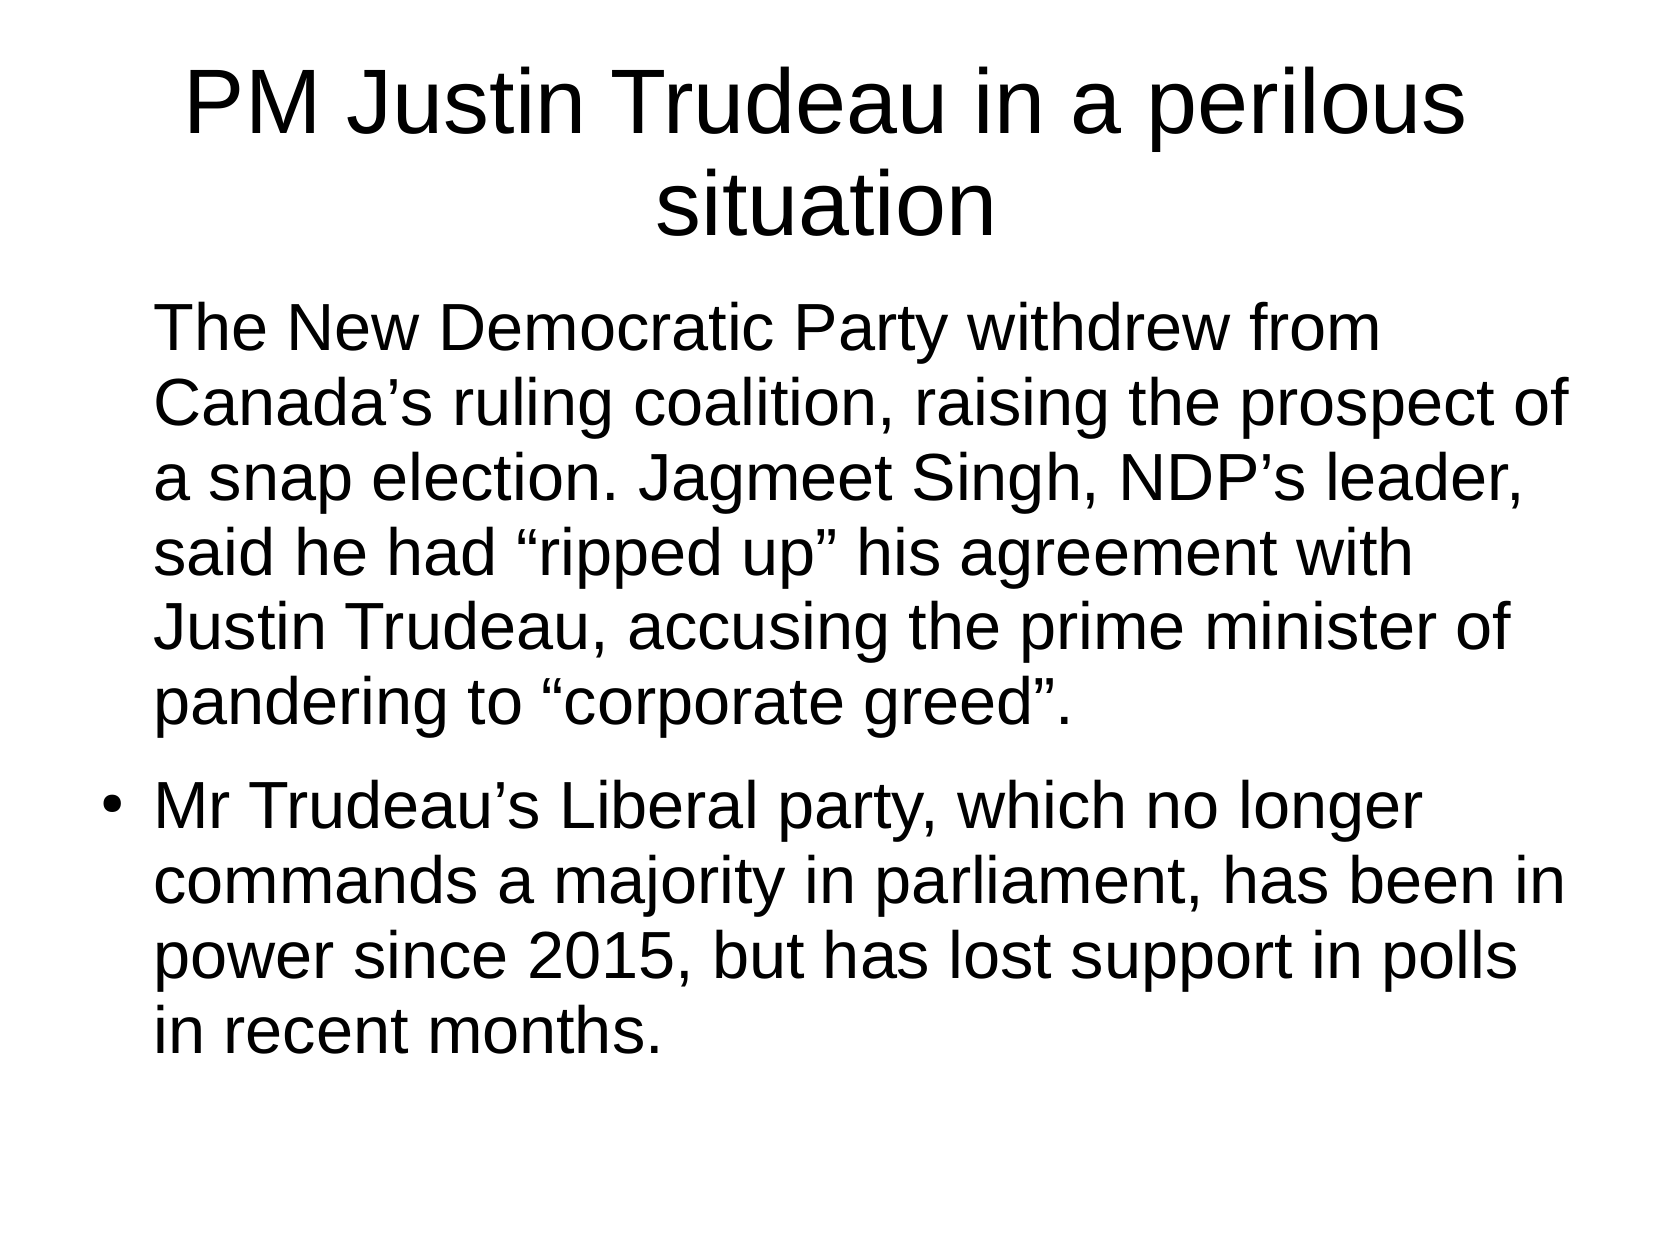

# PM Justin Trudeau in a perilous situation
The New Democratic Party withdrew from Canada’s ruling coalition, raising the prospect of a snap election. Jagmeet Singh, NDP’s leader, said he had “ripped up” his agreement with Justin Trudeau, accusing the prime minister of pandering to “corporate greed”.
Mr Trudeau’s Liberal party, which no longer commands a majority in parliament, has been in power since 2015, but has lost support in polls in recent months.